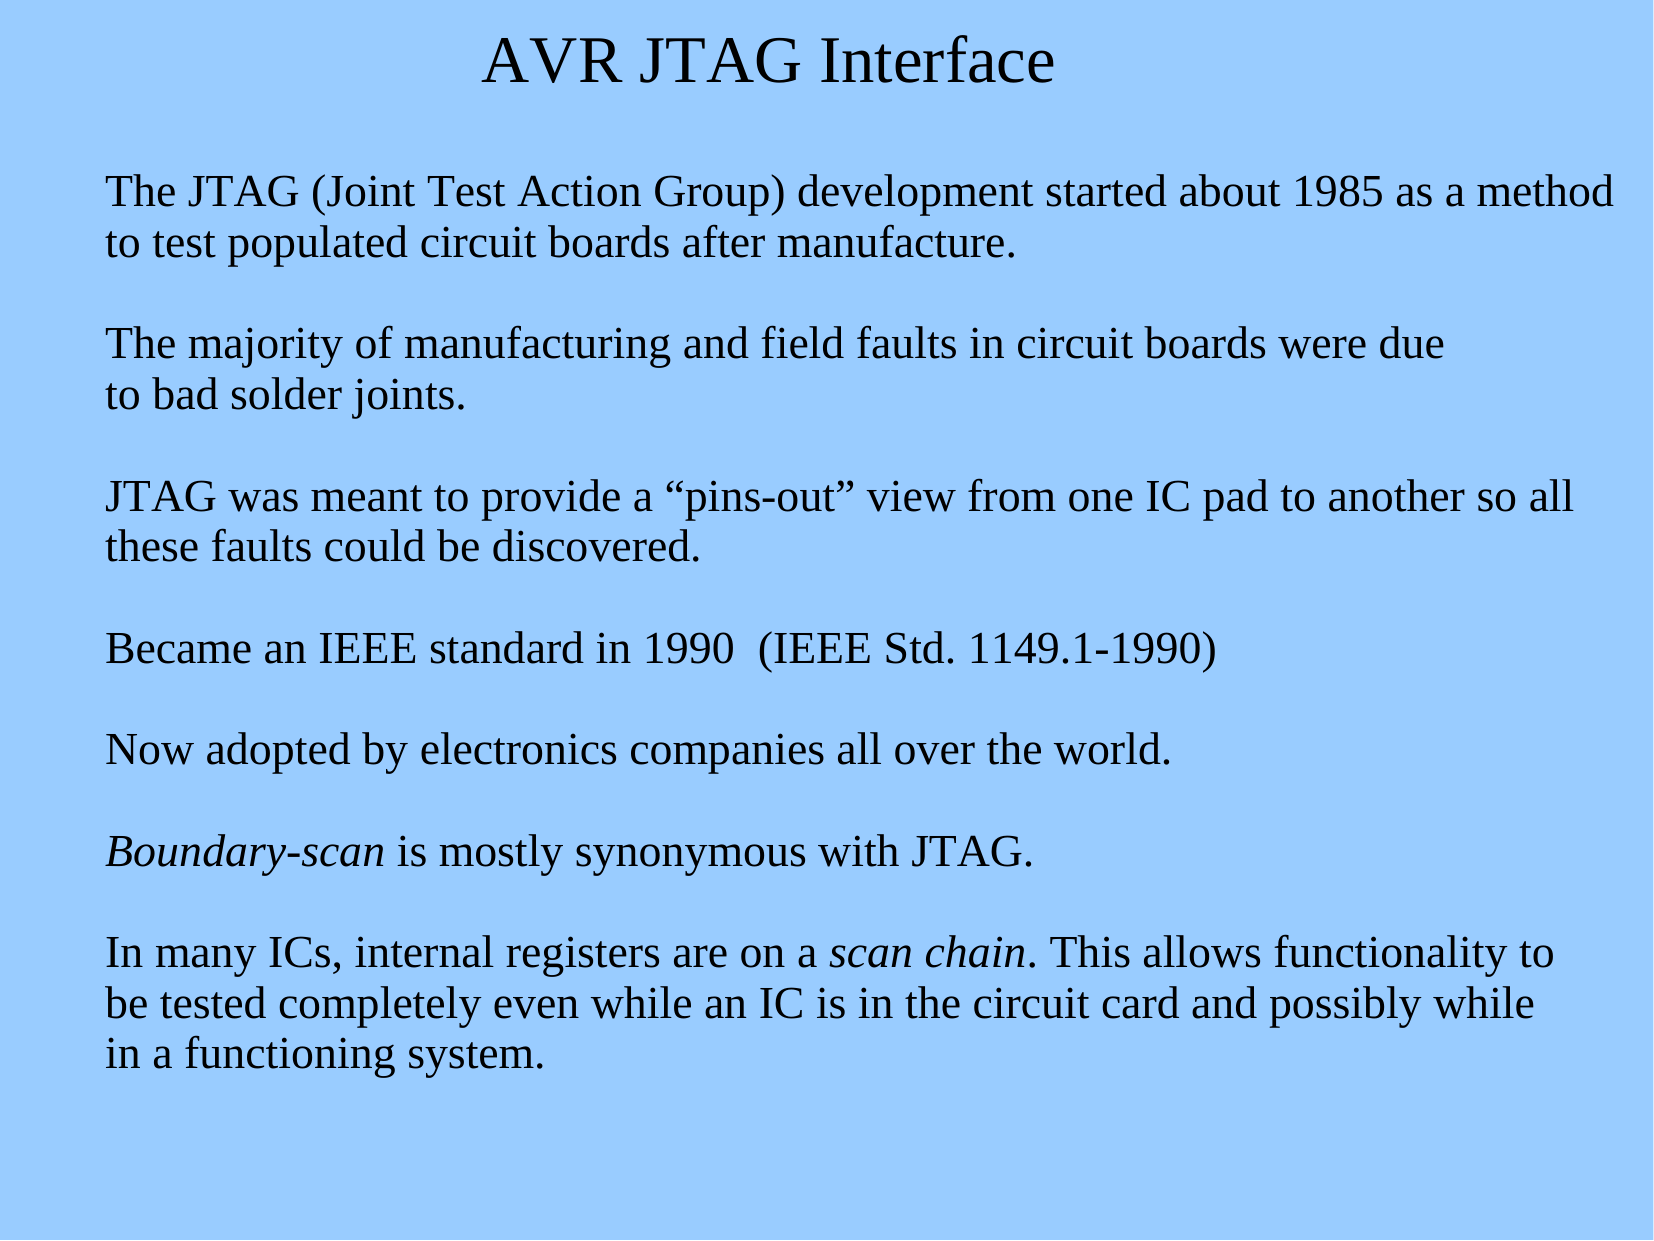

AVR JTAG Interface
The JTAG (Joint Test Action Group) development started about 1985 as a method
to test populated circuit boards after manufacture.
The majority of manufacturing and field faults in circuit boards were due
to bad solder joints.
JTAG was meant to provide a “pins-out” view from one IC pad to another so all
these faults could be discovered.
Became an IEEE standard in 1990 (IEEE Std. 1149.1-1990)
Now adopted by electronics companies all over the world.
Boundary-scan is mostly synonymous with JTAG.
In many ICs, internal registers are on a scan chain. This allows functionality to
be tested completely even while an IC is in the circuit card and possibly while
in a functioning system.